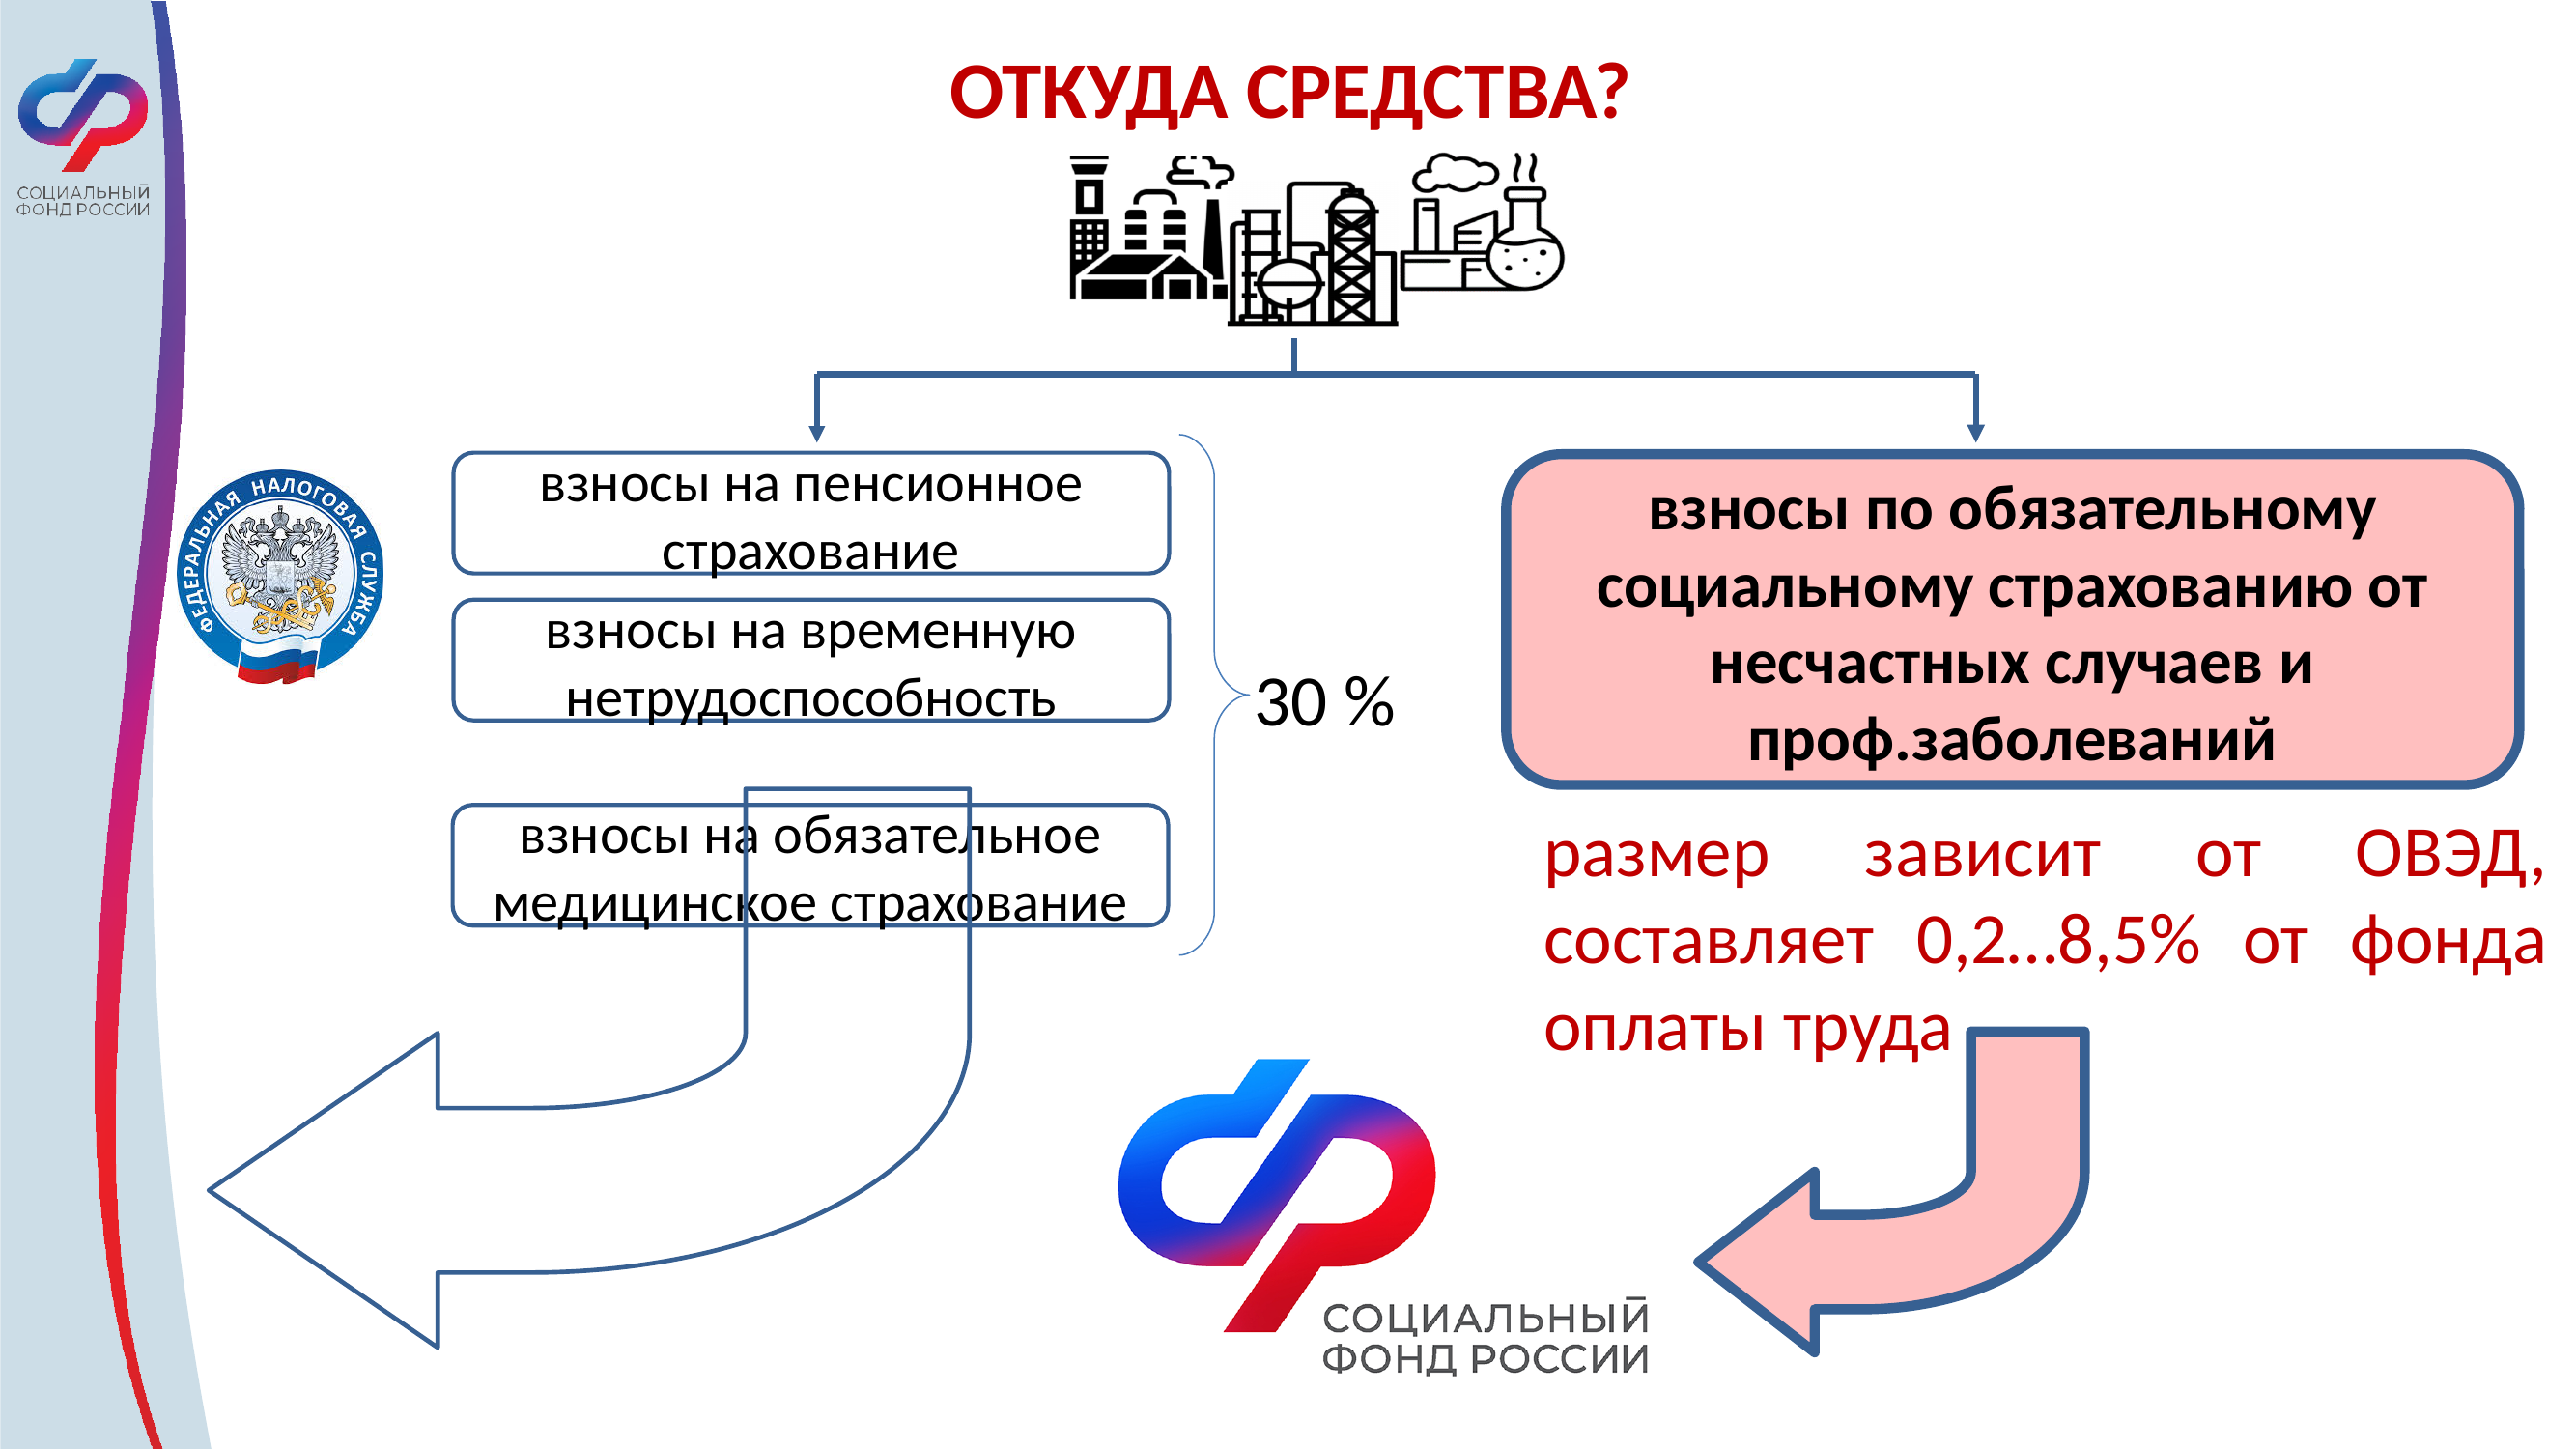

ОТКУДА СРЕДСТВА?
взносы на пенсионное страхование
взносы по обязательному социальному страхованию от несчастных случаев и проф.заболеваний
взносы на временную нетрудоспособность
30 %
размер зависит от ОВЭД, составляет 0,2…8,5% от фонда оплаты труда
взносы на обязательное медицинское страхование